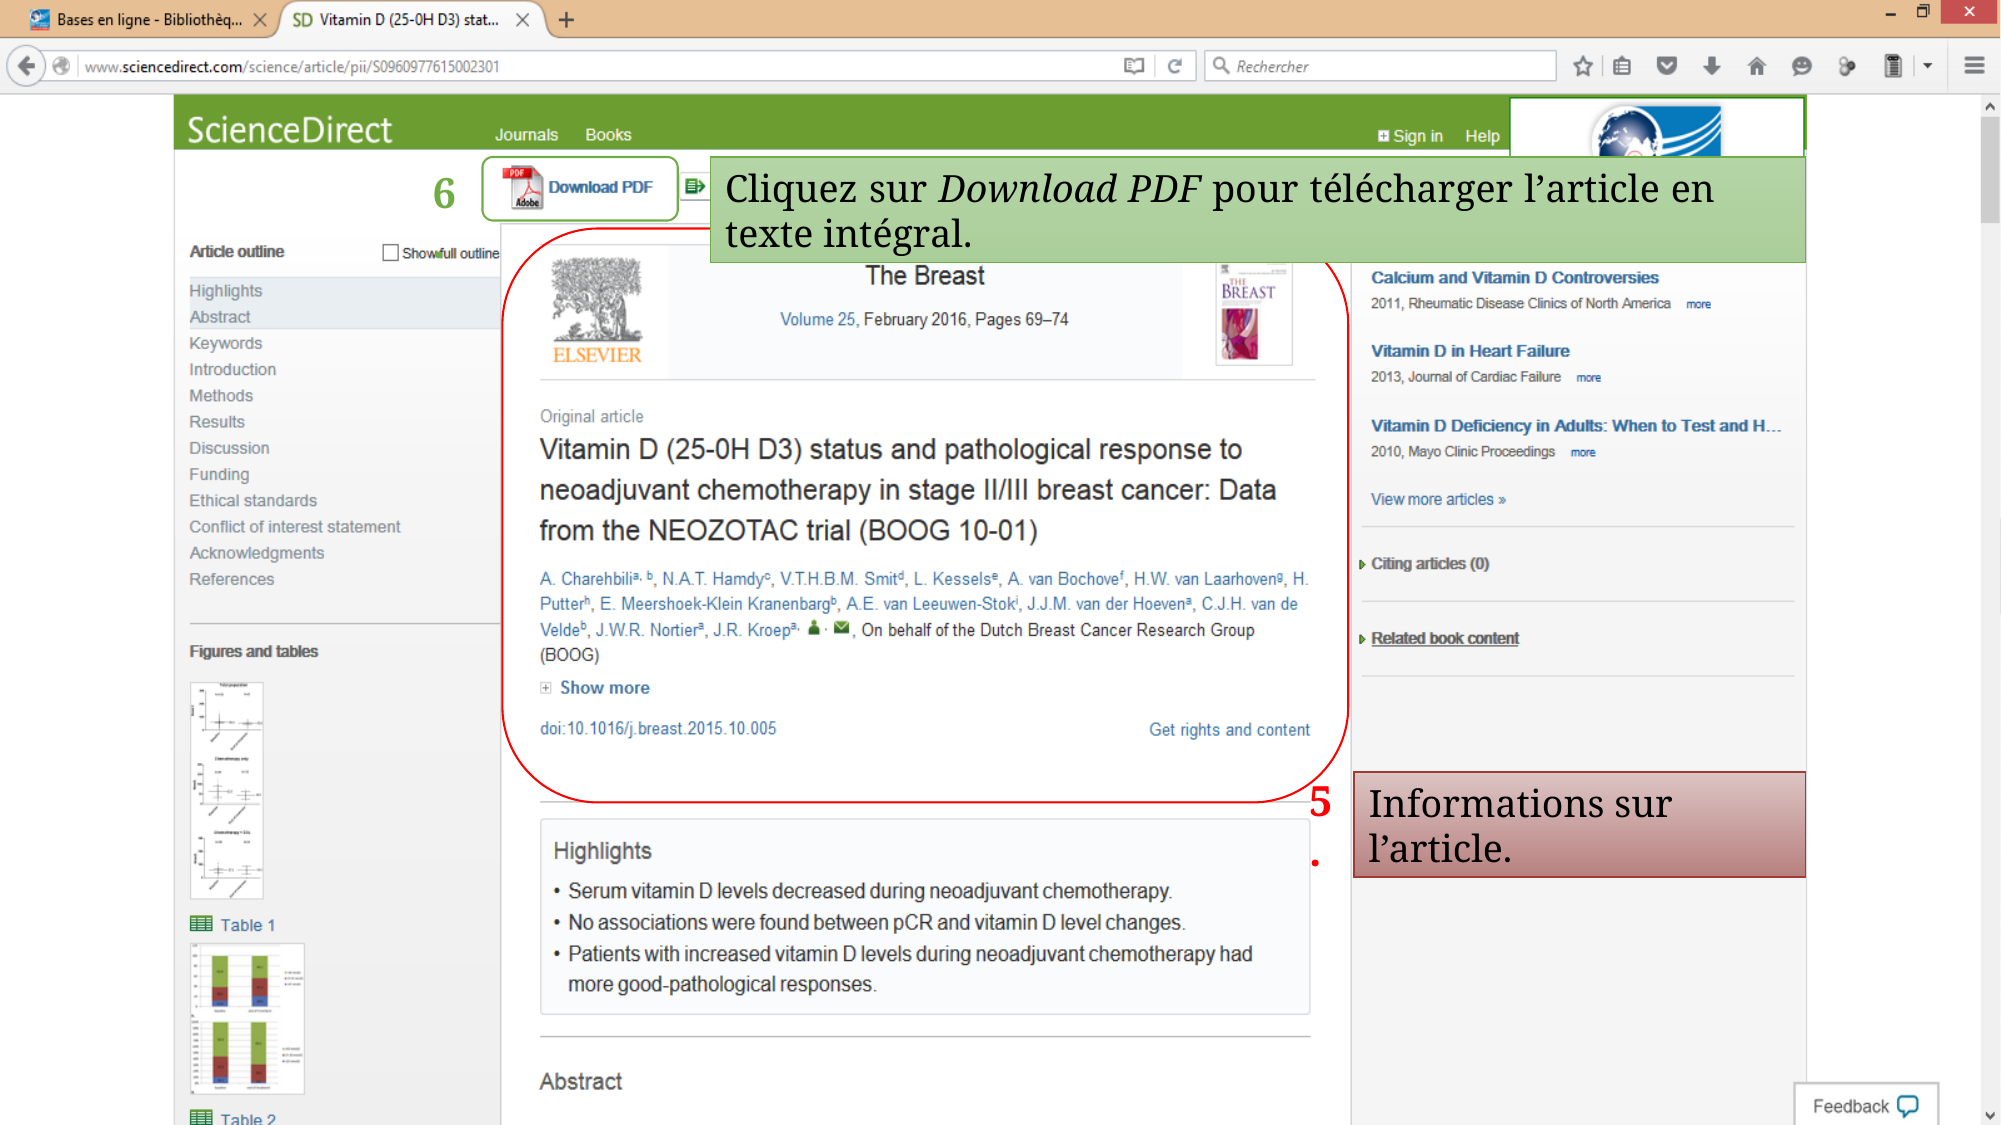

Cliquez sur Download PDF pour télécharger l’article en texte intégral.
6.
5.
Informations sur l’article.